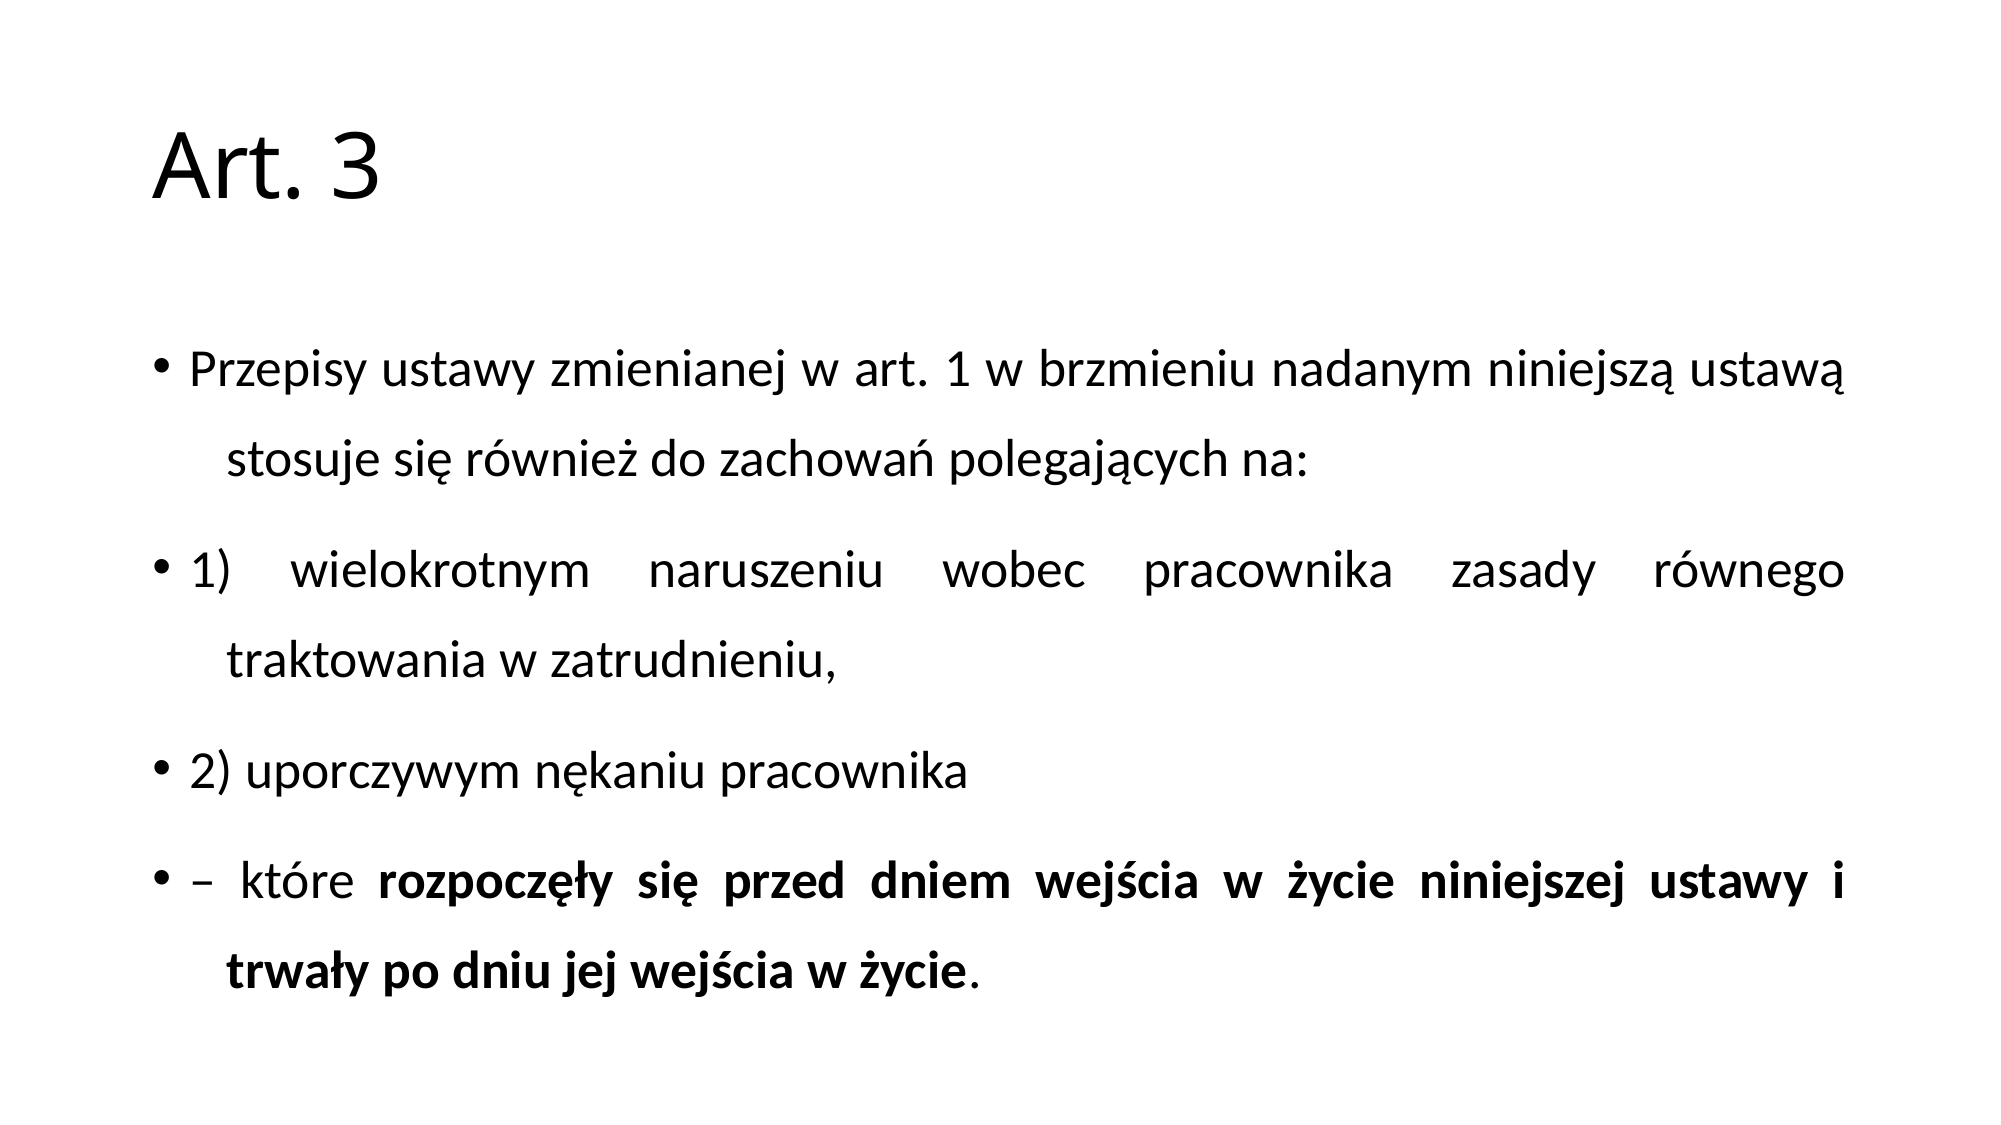

# Art. 3
Przepisy ustawy zmienianej w art. 1 w brzmieniu nadanym niniejszą ustawą stosuje się również do zachowań polegających na:
1) wielokrotnym naruszeniu wobec pracownika zasady równego traktowania w zatrudnieniu,
2) uporczywym nękaniu pracownika
– które rozpoczęły się przed dniem wejścia w życie niniejszej ustawy i trwały po dniu jej wejścia w życie.